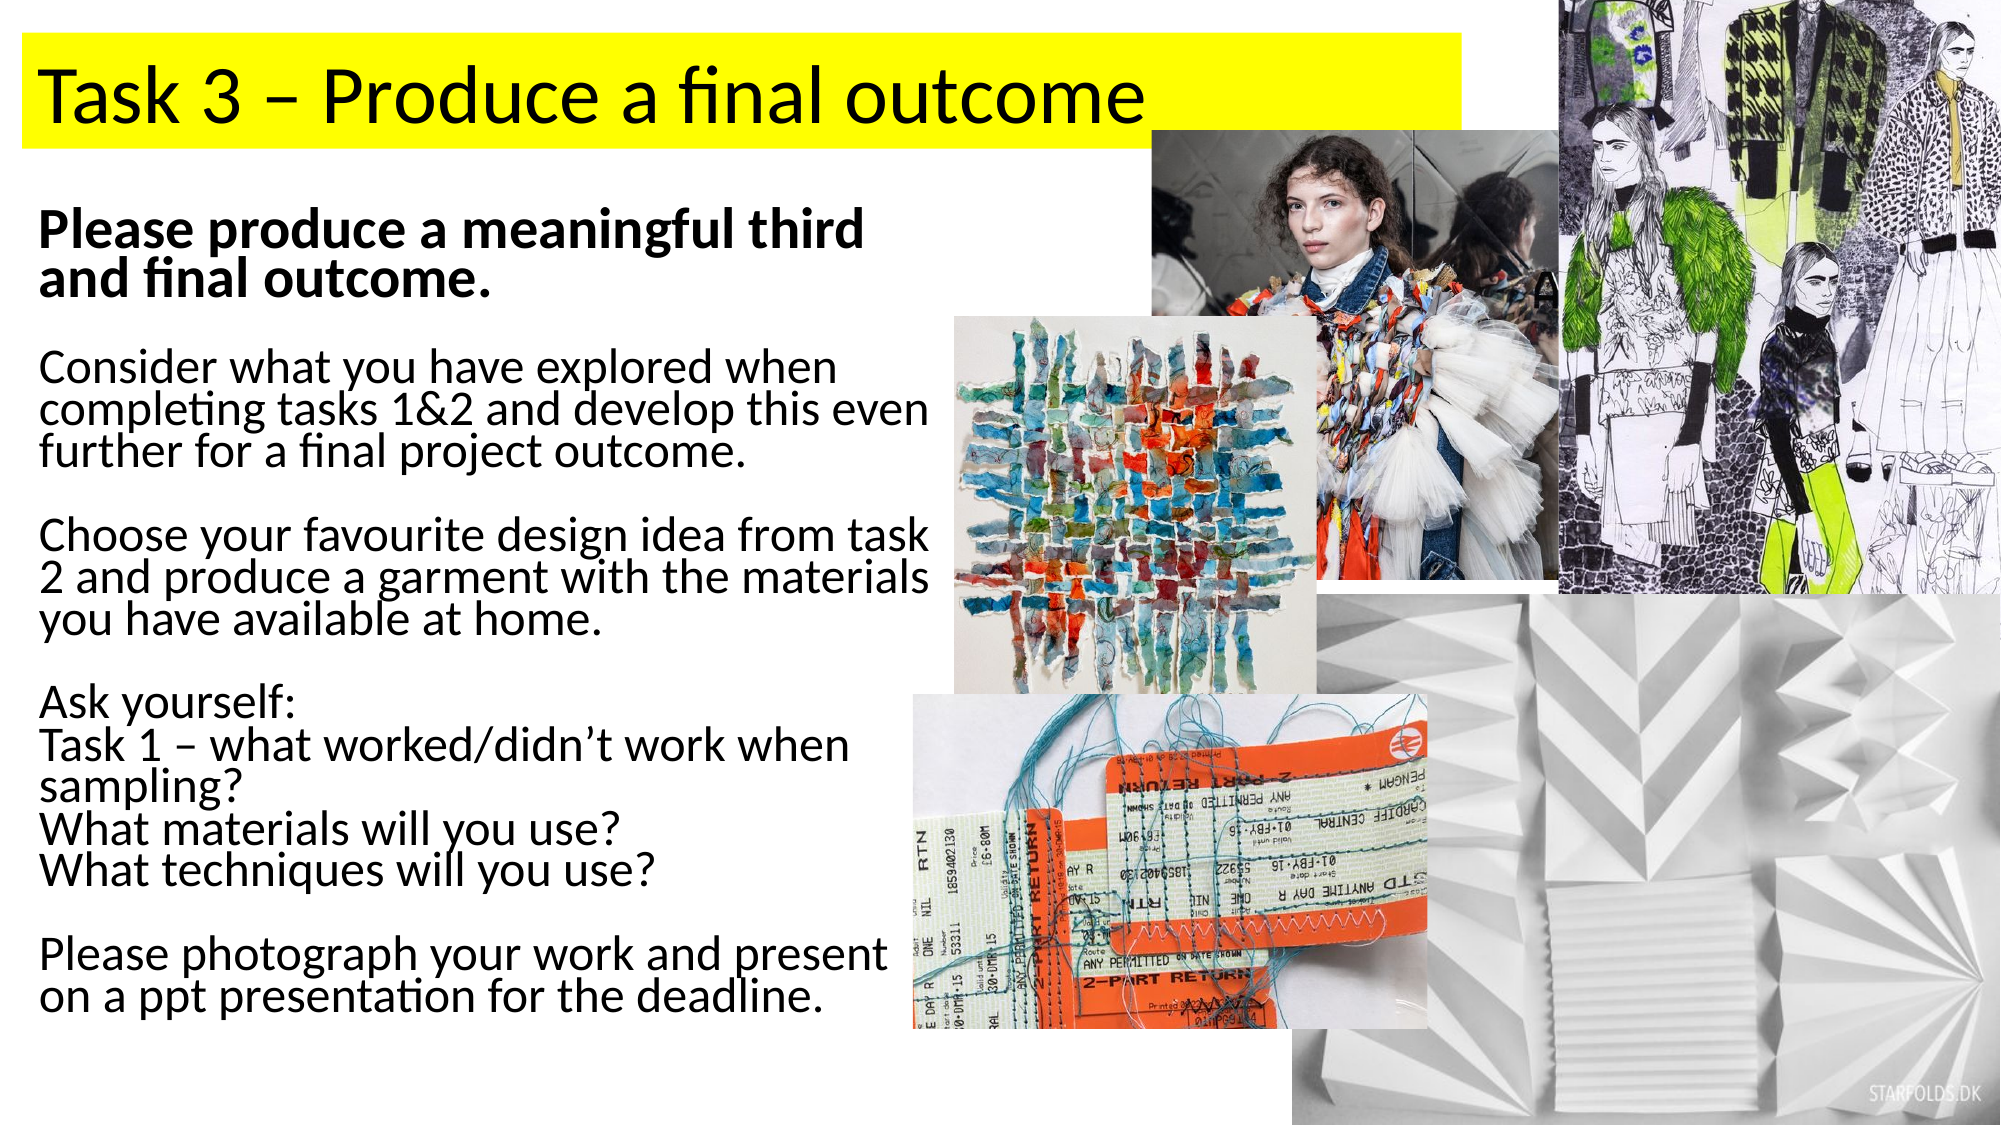

Task 3 – Produce a final outcome
Please produce a meaningful third and final outcome.
Consider what you have explored when completing tasks 1&2 and develop this even further for a final project outcome.
Choose your favourite design idea from task 2 and produce a garment with the materials you have available at home.
Ask yourself:
Task 1 – what worked/didn’t work when sampling?
What materials will you use?
What techniques will you use?
Please photograph your work and present on a ppt presentation for the deadline.